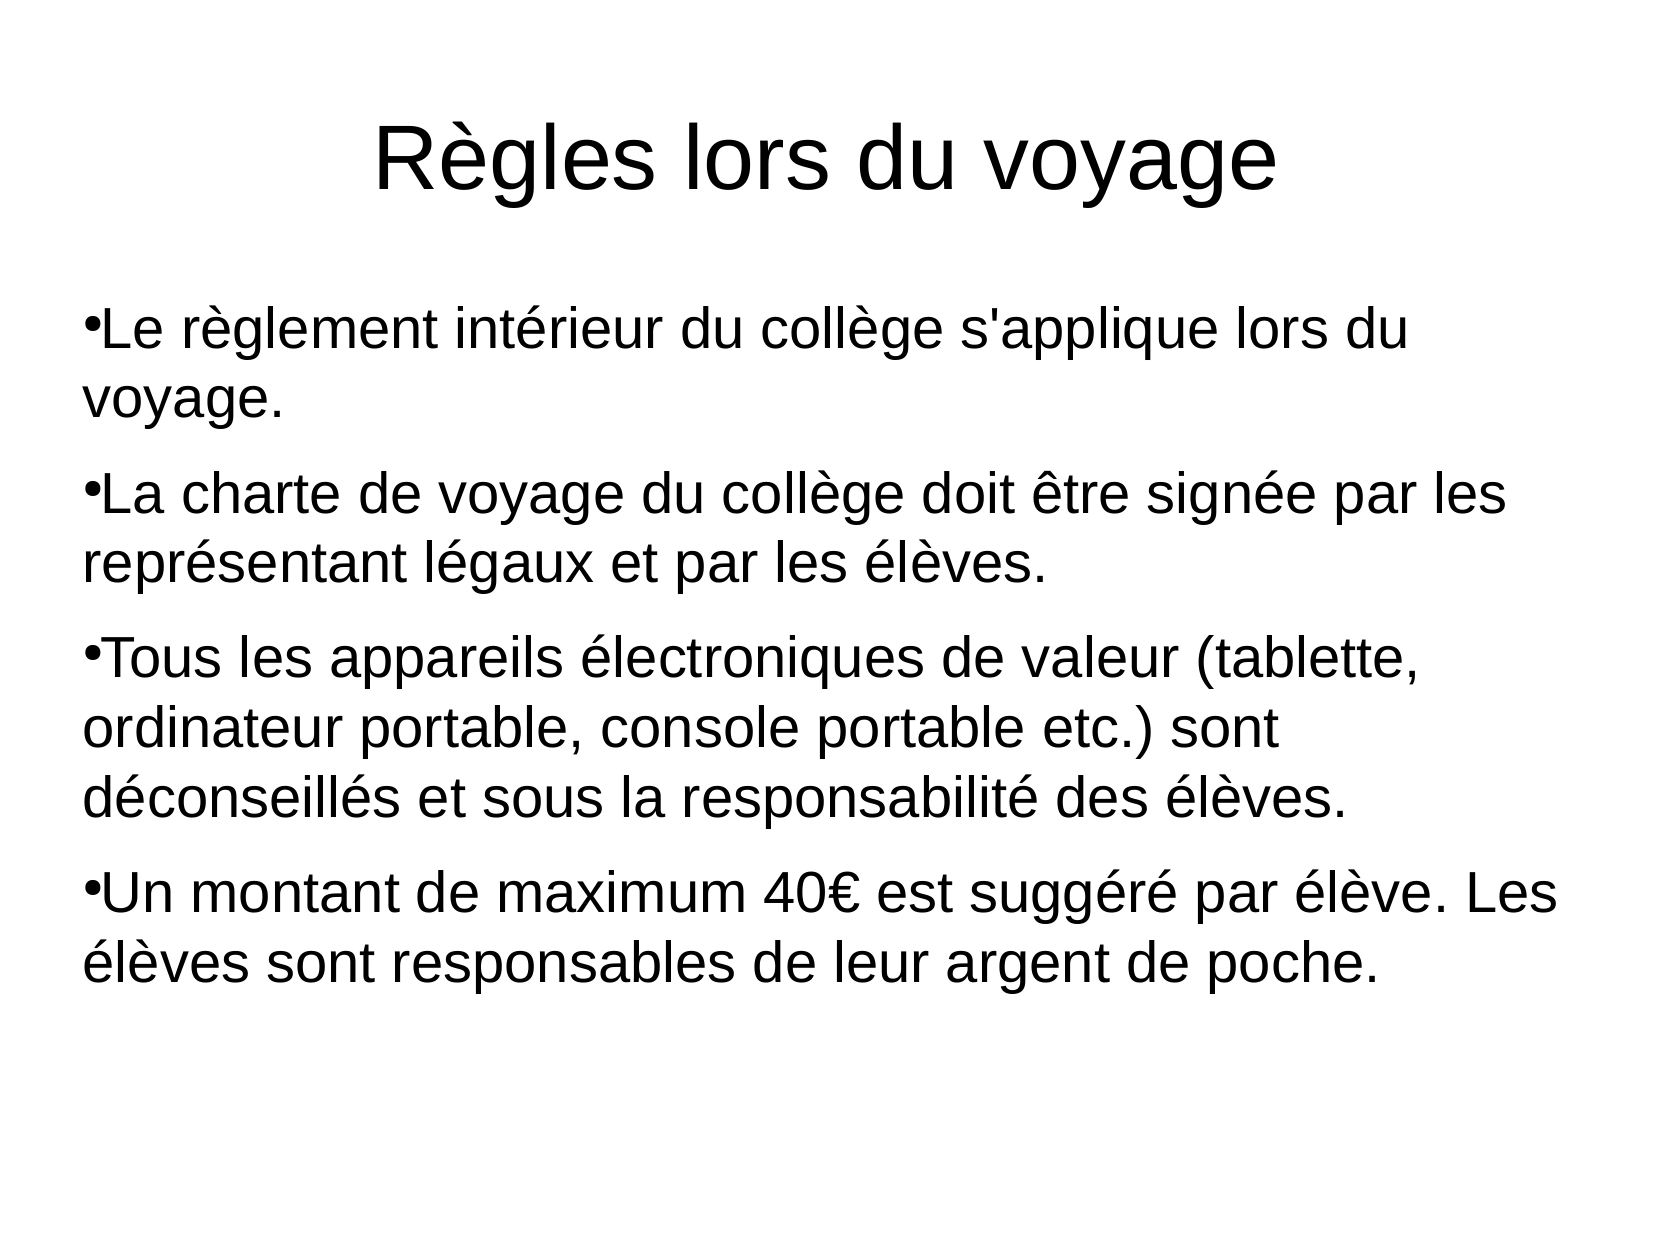

# Règles lors du voyage
Le règlement intérieur du collège s'applique lors du voyage.
La charte de voyage du collège doit être signée par les représentant légaux et par les élèves.
Tous les appareils électroniques de valeur (tablette, ordinateur portable, console portable etc.) sont déconseillés et sous la responsabilité des élèves.
Un montant de maximum 40€ est suggéré par élève. Les élèves sont responsables de leur argent de poche.